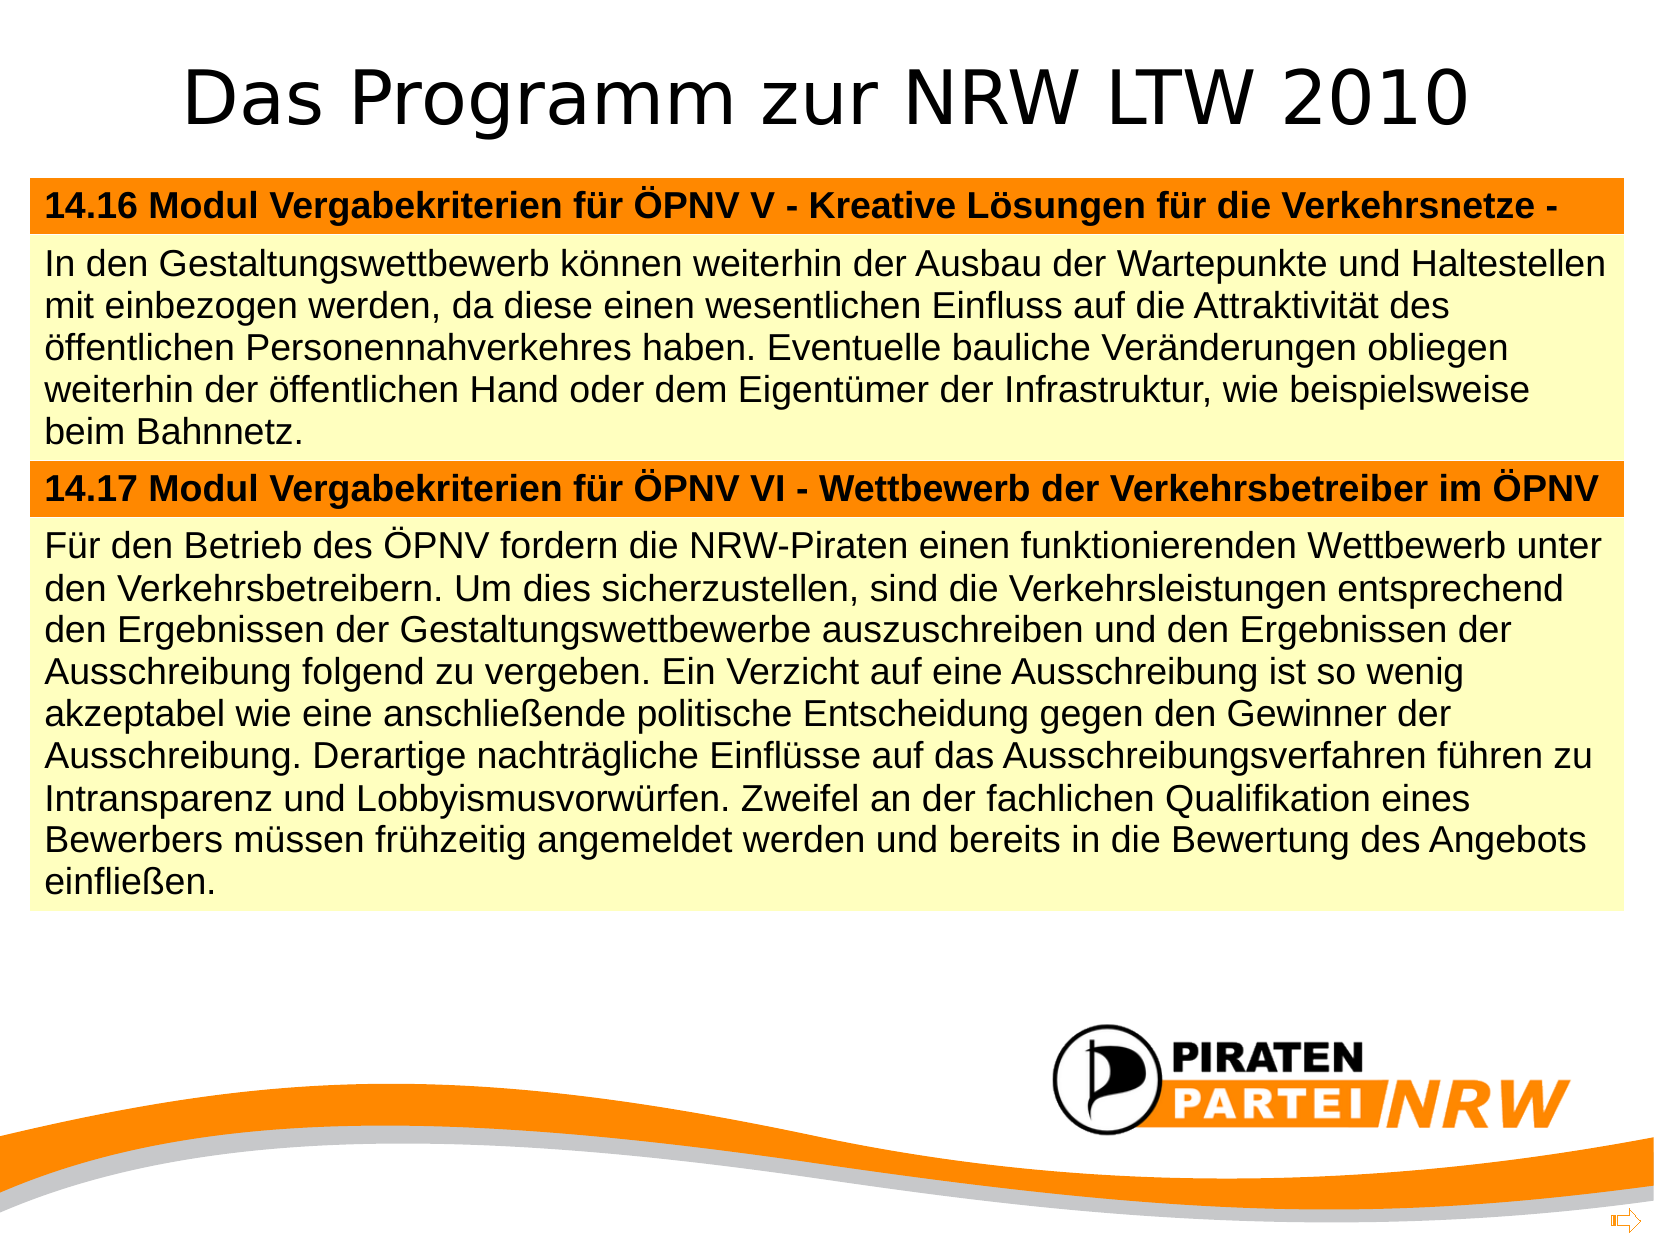

# Das Programm zur NRW LTW 2010
| 14.16 Modul Vergabekriterien für ÖPNV V - Kreative Lösungen für die Verkehrsnetze - |
| --- |
| In den Gestaltungswettbewerb können weiterhin der Ausbau der Wartepunkte und Haltestellen mit einbezogen werden, da diese einen wesentlichen Einfluss auf die Attraktivität des öffentlichen Personennahverkehres haben. Eventuelle bauliche Veränderungen obliegen weiterhin der öffentlichen Hand oder dem Eigentümer der Infrastruktur, wie beispielsweise beim Bahnnetz. |
| 14.17 Modul Vergabekriterien für ÖPNV VI - Wettbewerb der Verkehrsbetreiber im ÖPNV |
| Für den Betrieb des ÖPNV fordern die NRW-Piraten einen funktionierenden Wettbewerb unter den Verkehrsbetreibern. Um dies sicherzustellen, sind die Verkehrsleistungen entsprechend den Ergebnissen der Gestaltungswettbewerbe auszuschreiben und den Ergebnissen der Ausschreibung folgend zu vergeben. Ein Verzicht auf eine Ausschreibung ist so wenig akzeptabel wie eine anschließende politische Entscheidung gegen den Gewinner der Ausschreibung. Derartige nachträgliche Einflüsse auf das Ausschreibungsverfahren führen zu Intransparenz und Lobbyismusvorwürfen. Zweifel an der fachlichen Qualifikation eines Bewerbers müssen frühzeitig angemeldet werden und bereits in die Bewertung des Angebots einfließen. |